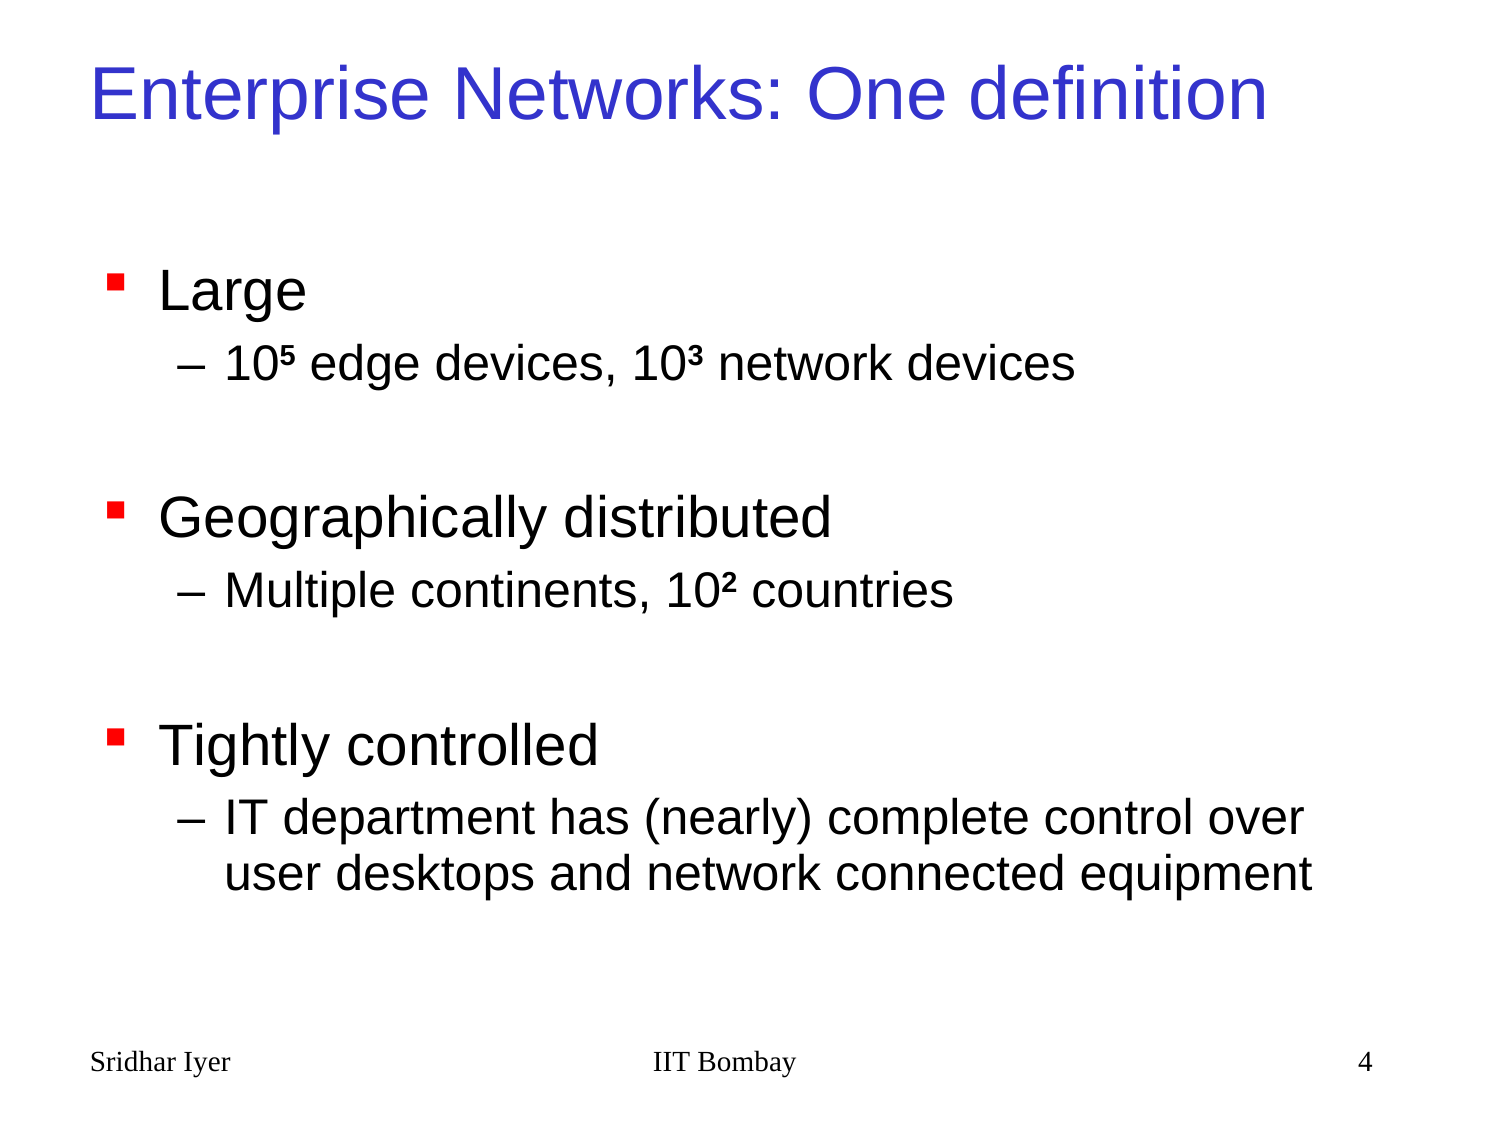

# Enterprise Networks: One definition
Large
105 edge devices, 103 network devices
Geographically distributed
Multiple continents, 102 countries
Tightly controlled
IT department has (nearly) complete control over user desktops and network connected equipment
Sridhar Iyer
IIT Bombay
4